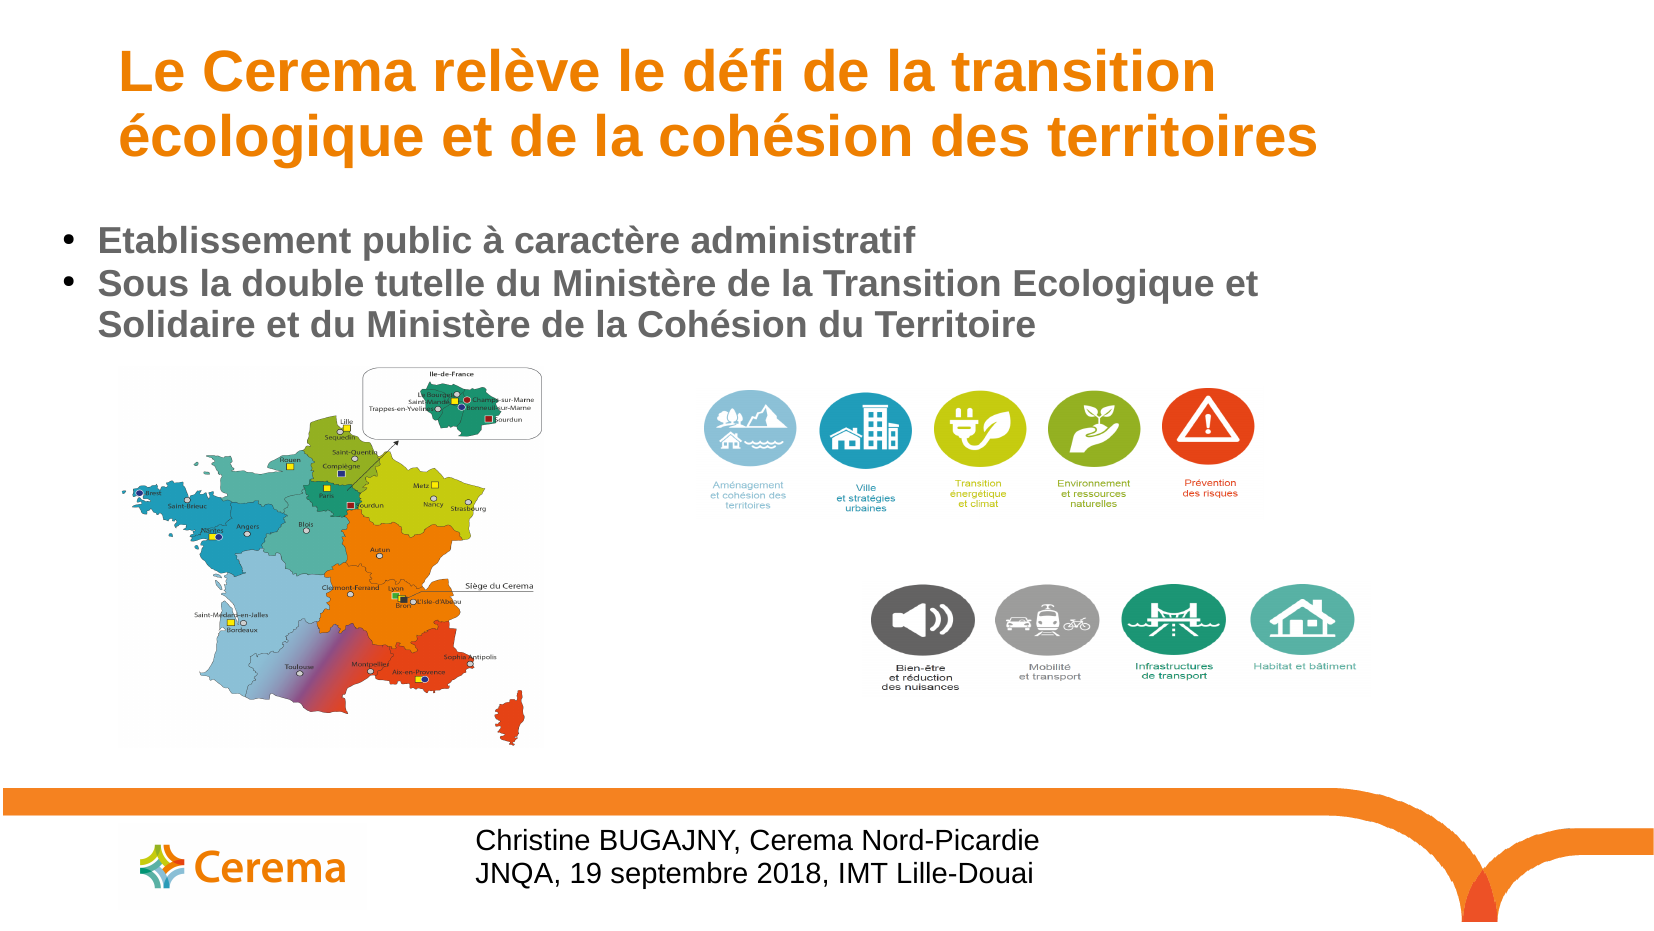

# Le Cerema relève le défi de la transition écologique et de la cohésion des territoires
Etablissement public à caractère administratif
Sous la double tutelle du Ministère de la Transition Ecologique et Solidaire et du Ministère de la Cohésion du Territoire
Christine BUGAJNY, Cerema Nord-Picardie
JNQA, 19 septembre 2018, IMT Lille-Douai